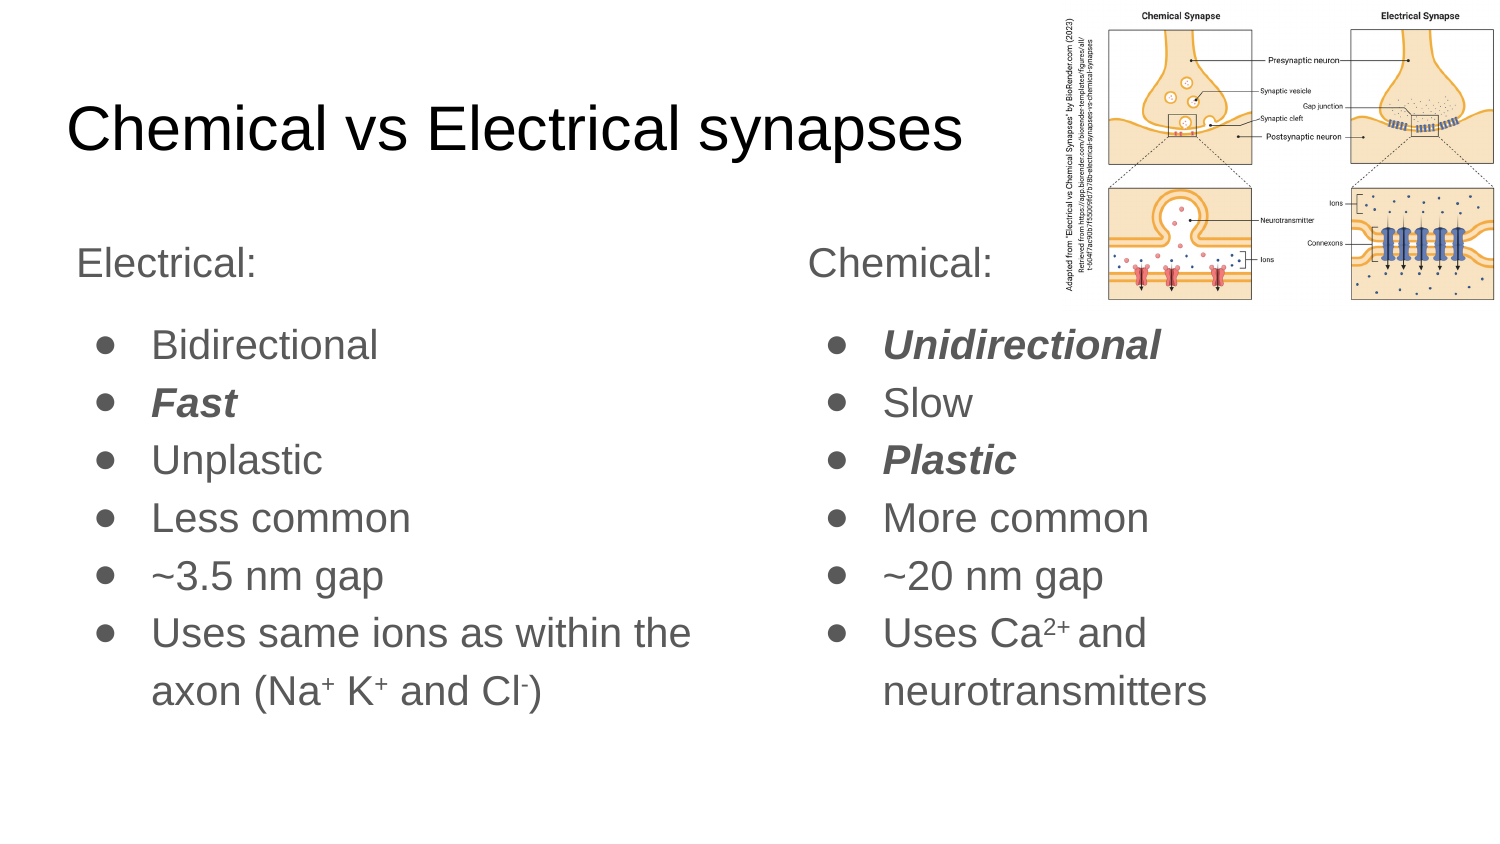

# Chemical vs Electrical synapses
Electrical:
Bidirectional
Fast
Unplastic
Less common
~3.5 nm gap
Uses same ions as within the axon (Na+ K+ and Cl-)
Chemical:
Unidirectional
Slow
Plastic
More common
~20 nm gap
Uses Ca2+ and neurotransmitters